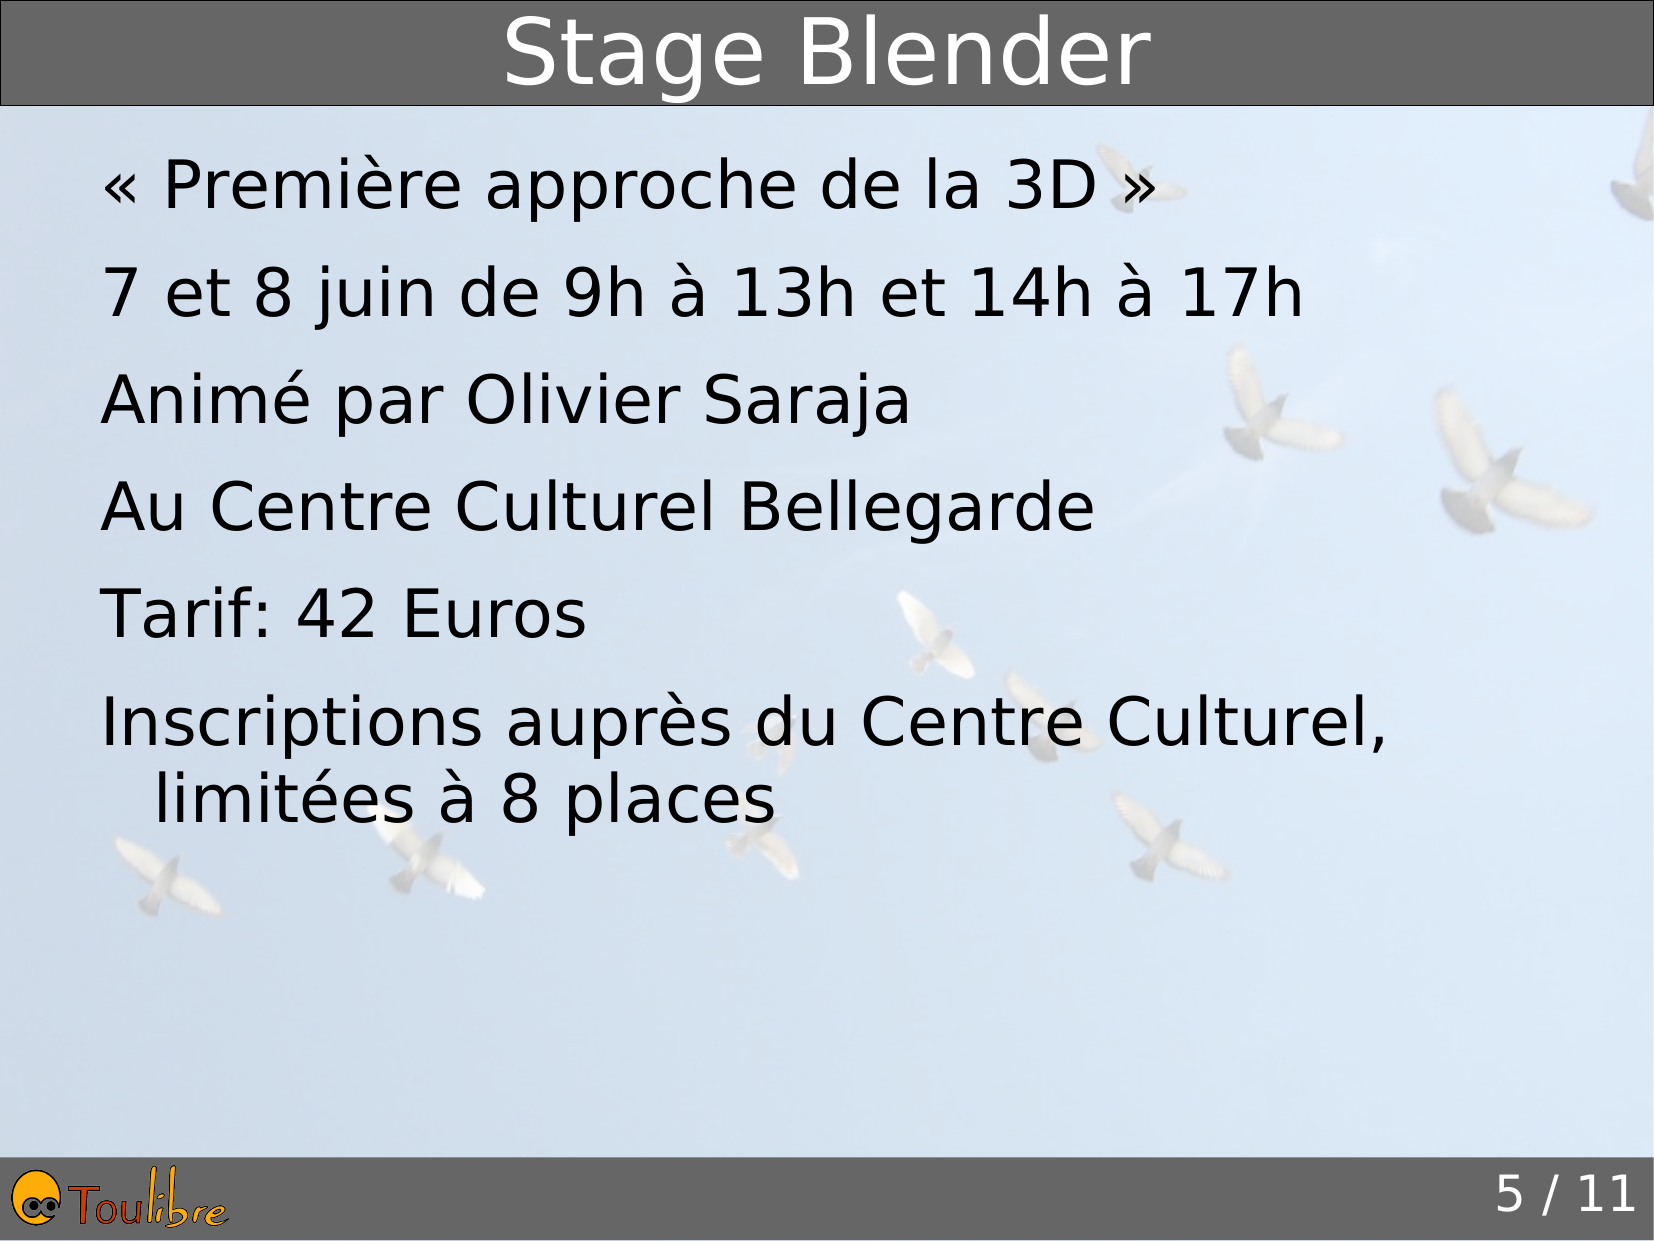

# Stage Blender
« Première approche de la 3D »
7 et 8 juin de 9h à 13h et 14h à 17h
Animé par Olivier Saraja
Au Centre Culturel Bellegarde
Tarif: 42 Euros
Inscriptions auprès du Centre Culturel, limitées à 8 places